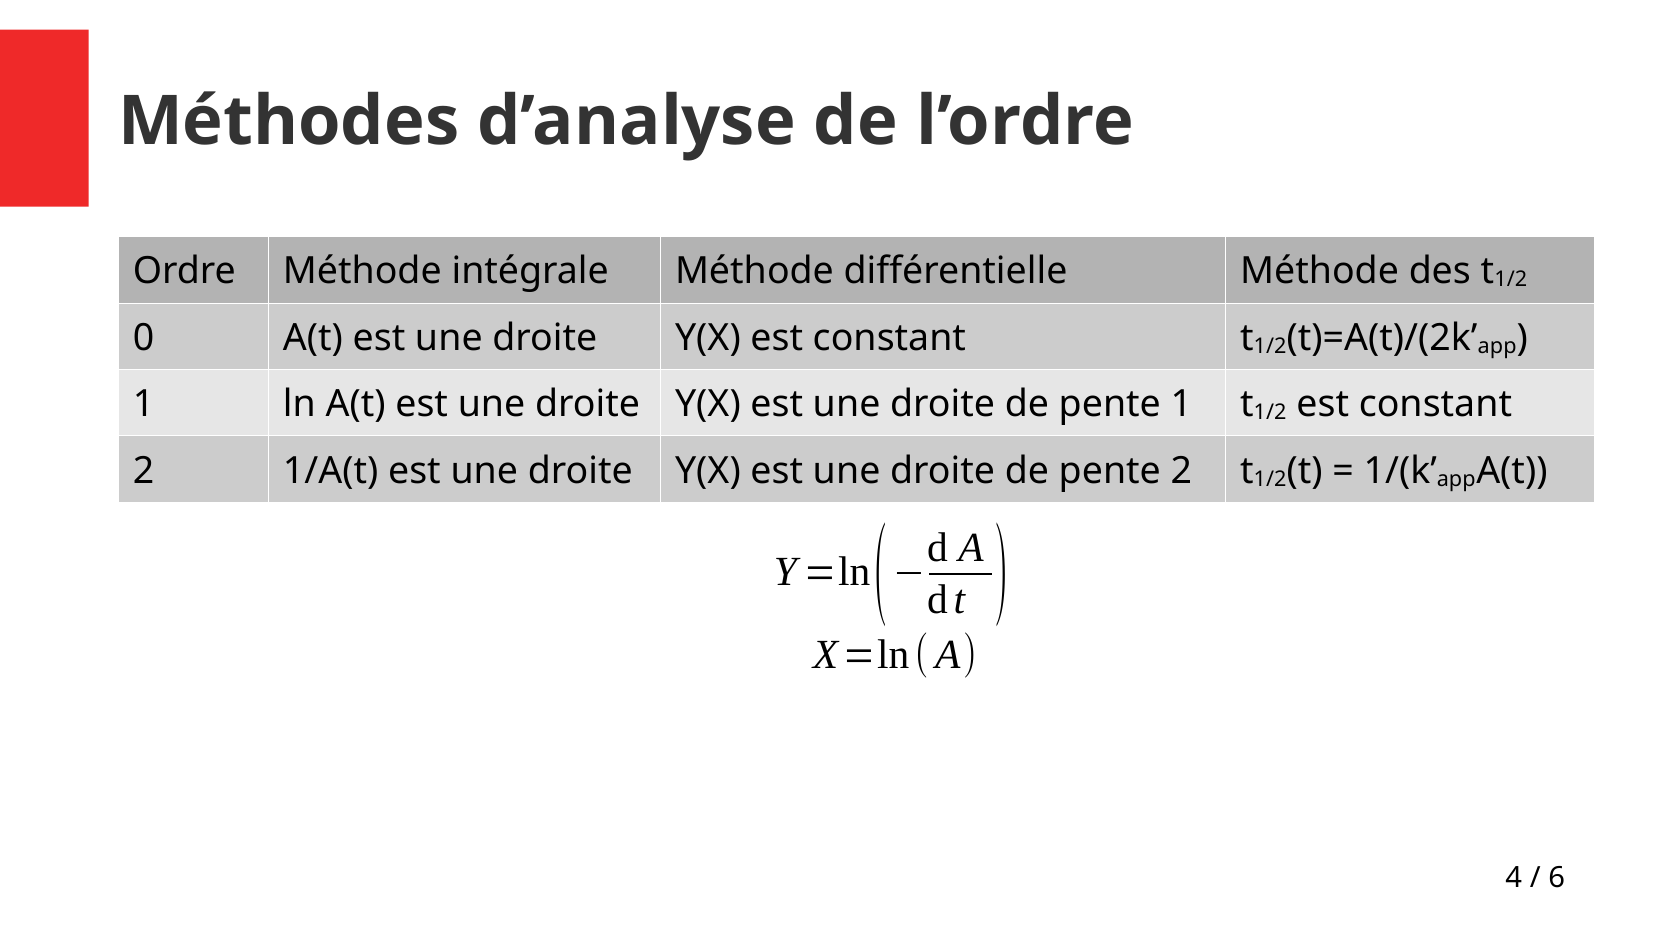

# Méthodes d’analyse de l’ordre
| Ordre | Méthode intégrale | Méthode différentielle | Méthode des t1/2 |
| --- | --- | --- | --- |
| 0 | A(t) est une droite | Y(X) est constant | t1/2(t)=A(t)/(2k’app) |
| 1 | ln A(t) est une droite | Y(X) est une droite de pente 1 | t1/2 est constant |
| 2 | 1/A(t) est une droite | Y(X) est une droite de pente 2 | t1/2(t) = 1/(k’appA(t)) |
4